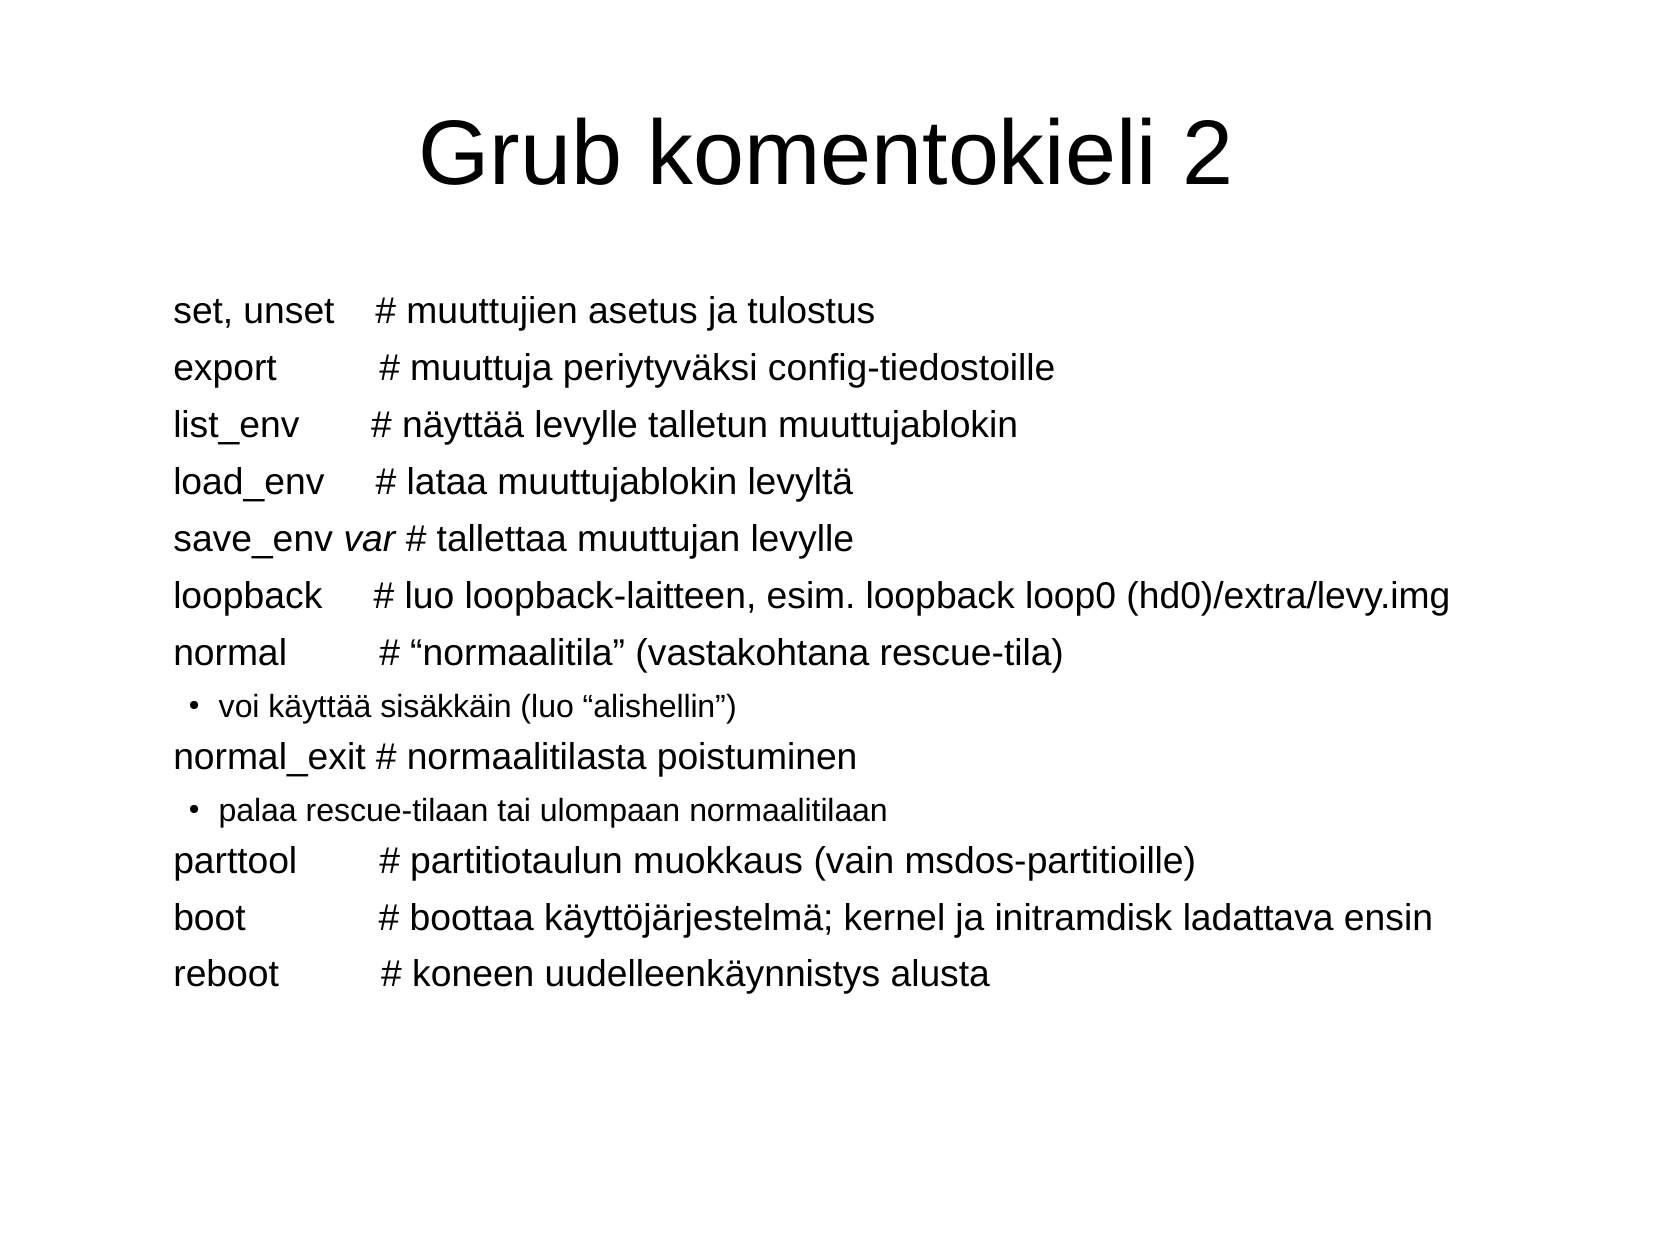

# Grub komentokieli 2
set, unset # muuttujien asetus ja tulostus
export # muuttuja periytyväksi config-tiedostoille
list_env # näyttää levylle talletun muuttujablokin
load_env # lataa muuttujablokin levyltä
save_env var # tallettaa muuttujan levylle
loopback # luo loopback-laitteen, esim. loopback loop0 (hd0)/extra/levy.img
normal # “normaalitila” (vastakohtana rescue-tila)
voi käyttää sisäkkäin (luo “alishellin”)
normal_exit # normaalitilasta poistuminen
palaa rescue-tilaan tai ulompaan normaalitilaan
parttool # partitiotaulun muokkaus (vain msdos-partitioille)
boot # boottaa käyttöjärjestelmä; kernel ja initramdisk ladattava ensin
reboot # koneen uudelleenkäynnistys alusta